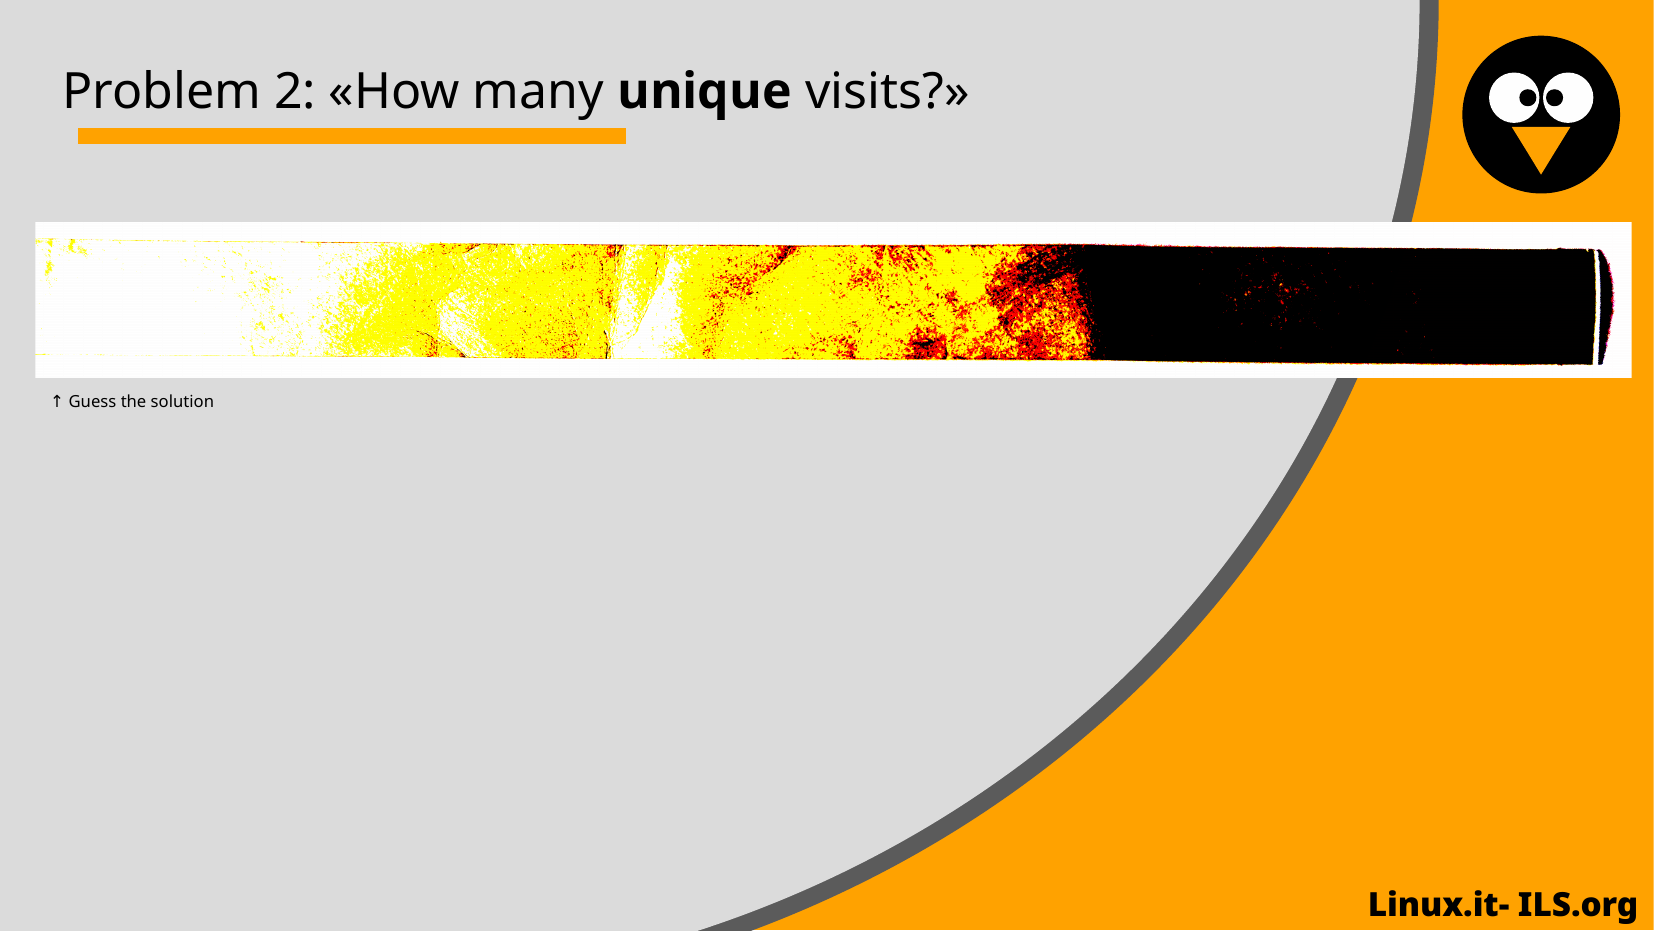

Problem 2: «How many unique visits?»
↑ Guess the solution
Linux.it- ILS.org